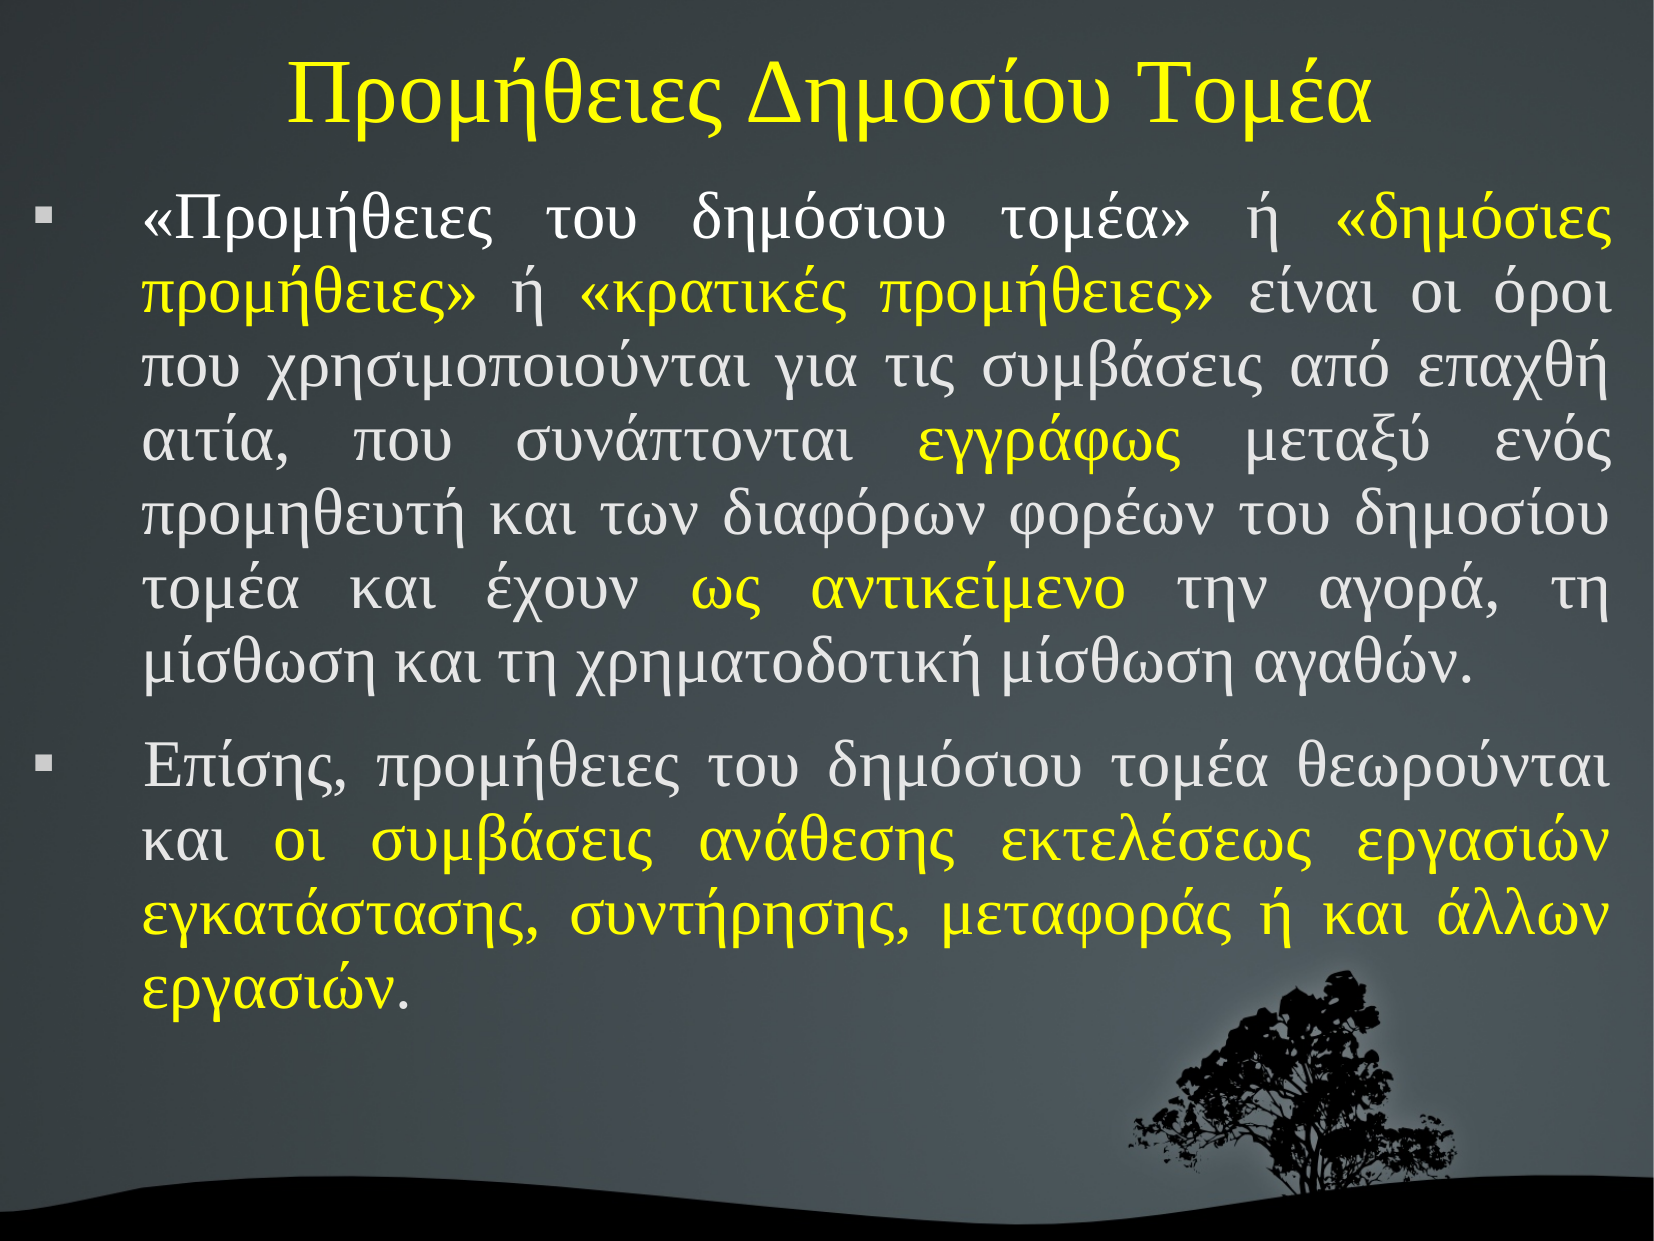

# Προμήθειες Δημοσίου Τομέα
 «Προμήθειες του δημόσιου τομέα» ή «δημόσιες προμήθειες» ή «κρατικές προμήθειες» είναι οι όροι που χρησιμοποιούνται για τις συμβάσεις από επαχθή αιτία, που συνάπτονται εγγράφως μεταξύ ενός προμηθευτή και των διαφόρων φορέων του δημοσίου τομέα και έχουν ως αντικείμενο την αγορά, τη μίσθωση και τη χρηματοδοτική μίσθωση αγαθών.
 Επίσης, προμήθειες του δημόσιου τομέα θεωρούνται και οι συμβάσεις ανάθεσης εκτελέσεως εργασιών εγκατάστασης, συντήρησης, μεταφοράς ή και άλλων εργασιών.